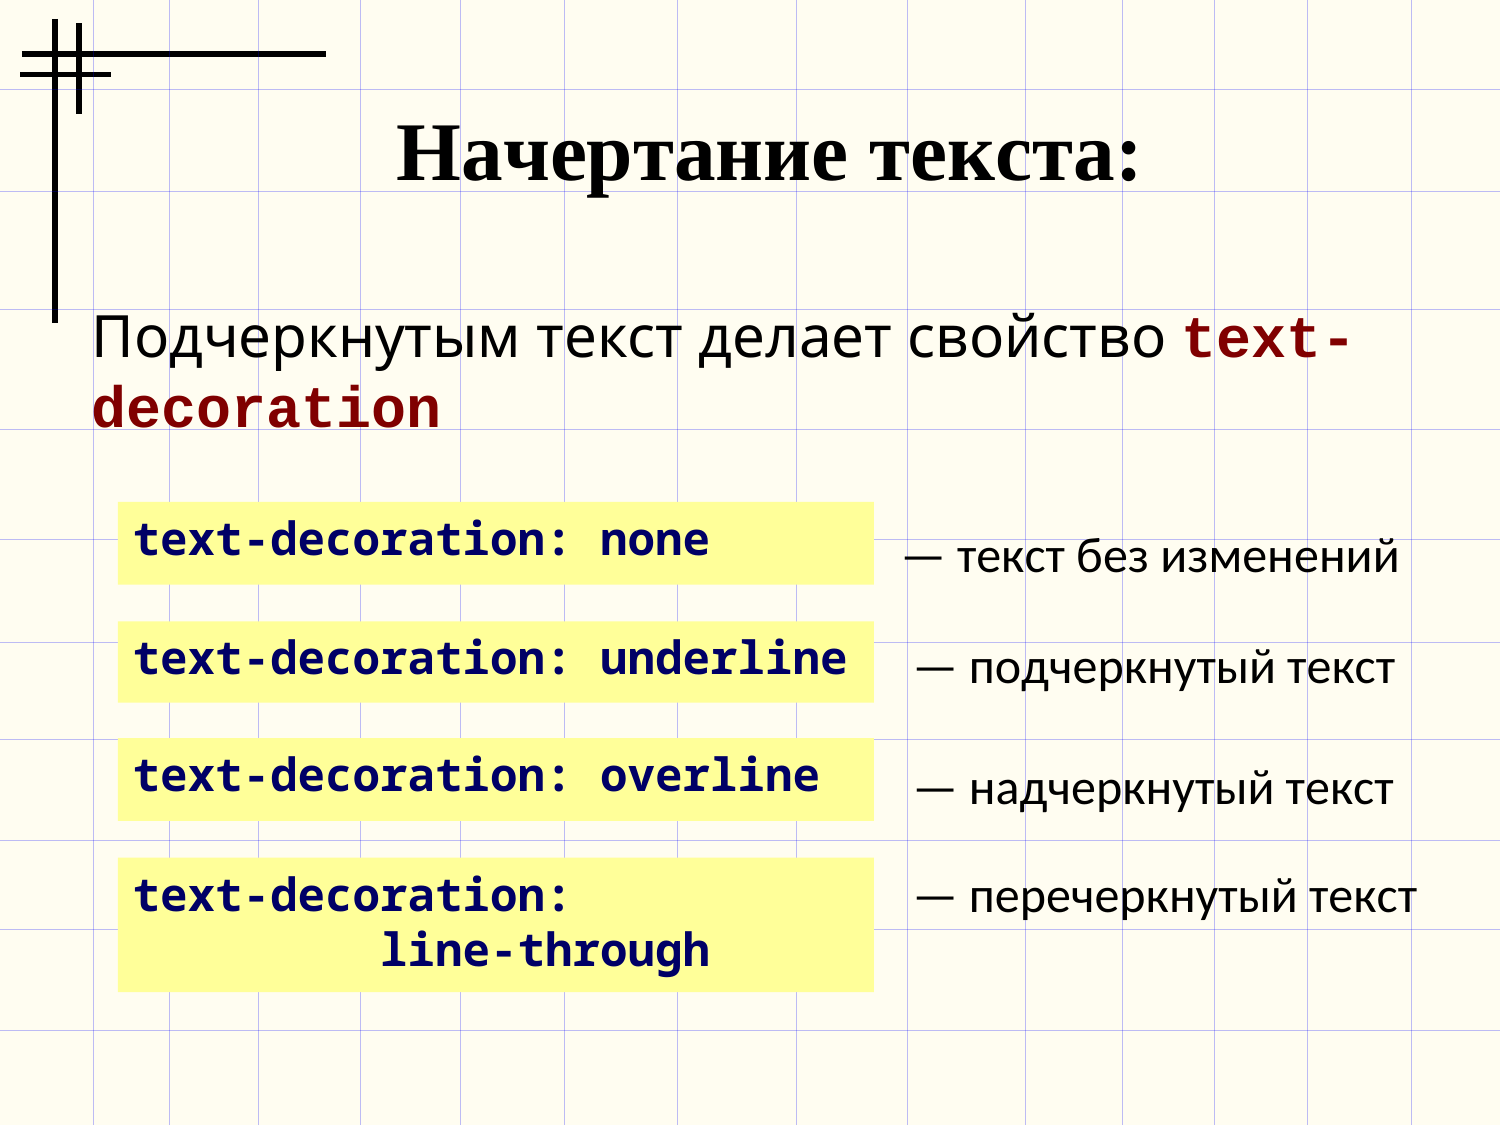

# Начертание текста:
Подчеркнутым текст делает свойство text-decoration
text-decoration: none
— текст без изменений
text-decoration: underline
— подчеркнутый текст
text-decoration: overline
— надчеркнутый текст
— перечеркнутый текст
text-decoration:
 line-through